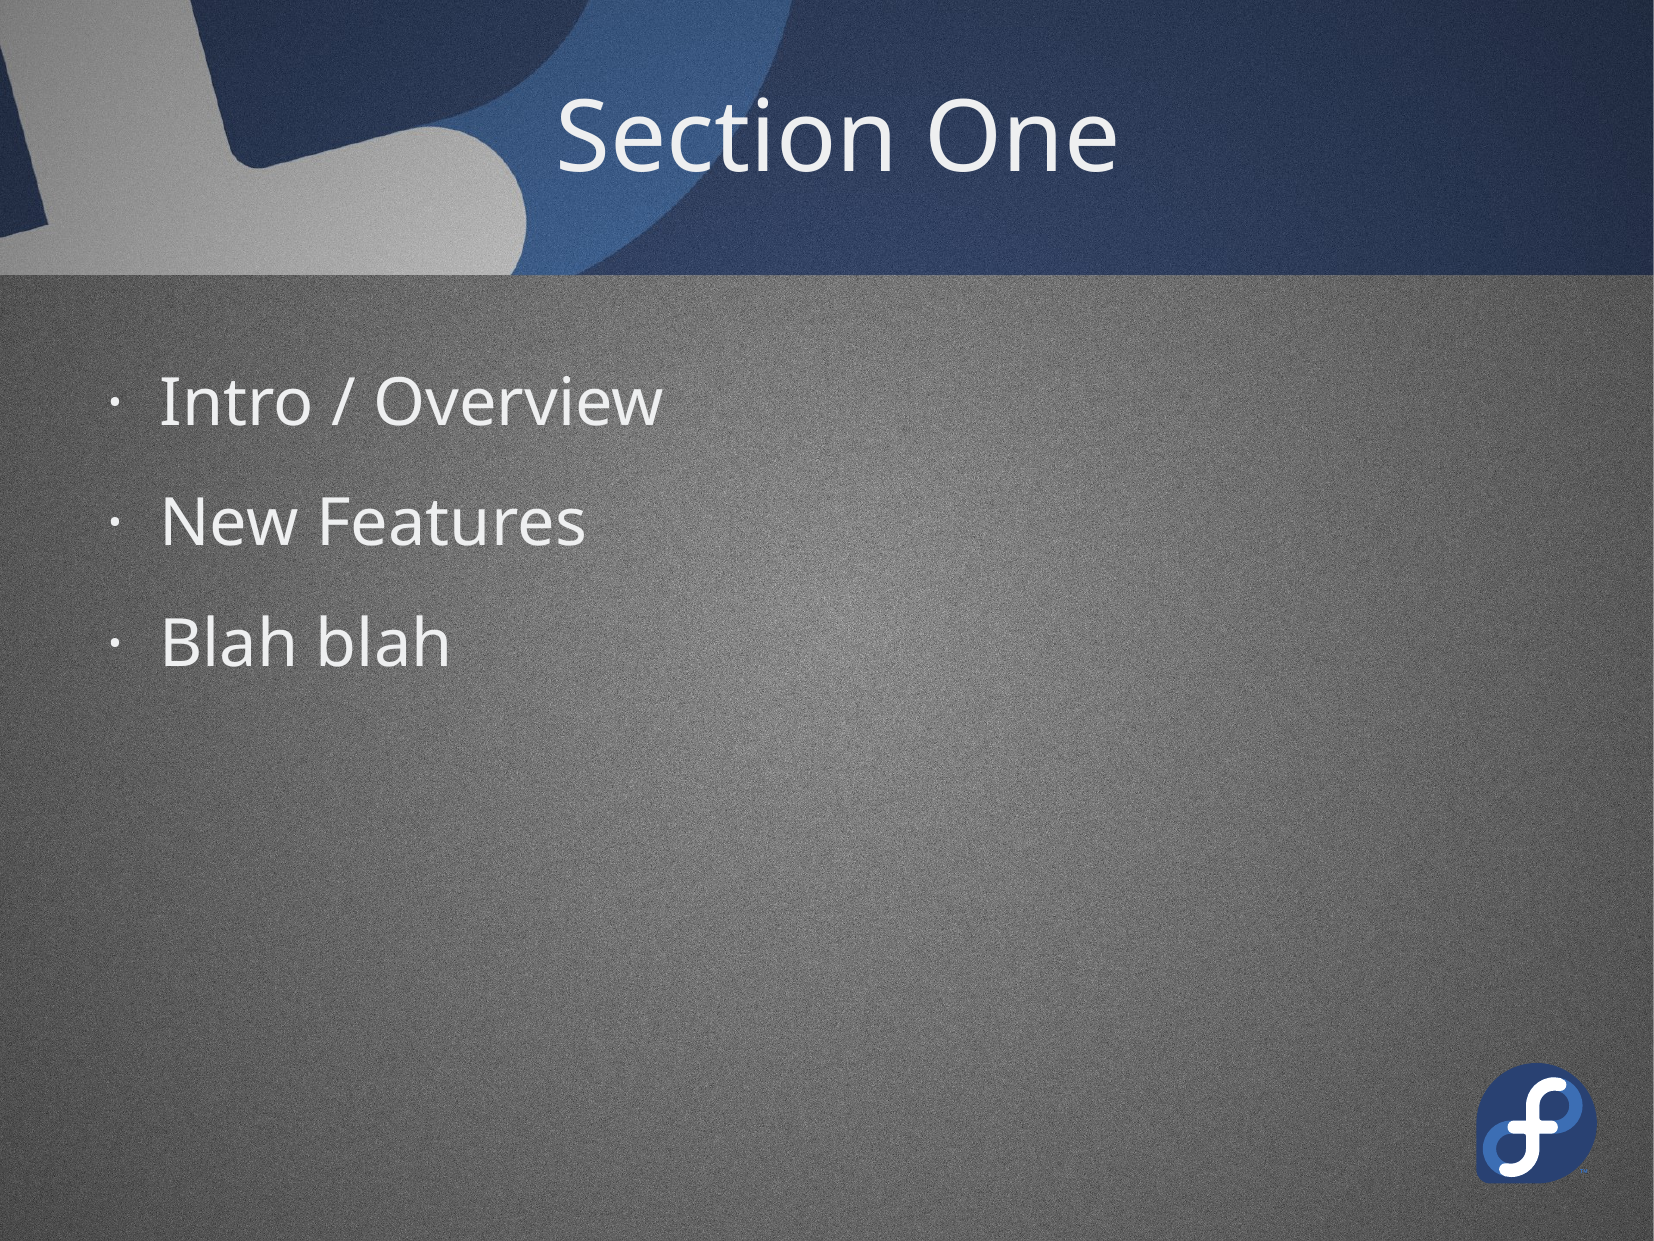

# Section One
Intro / Overview
New Features
Blah blah